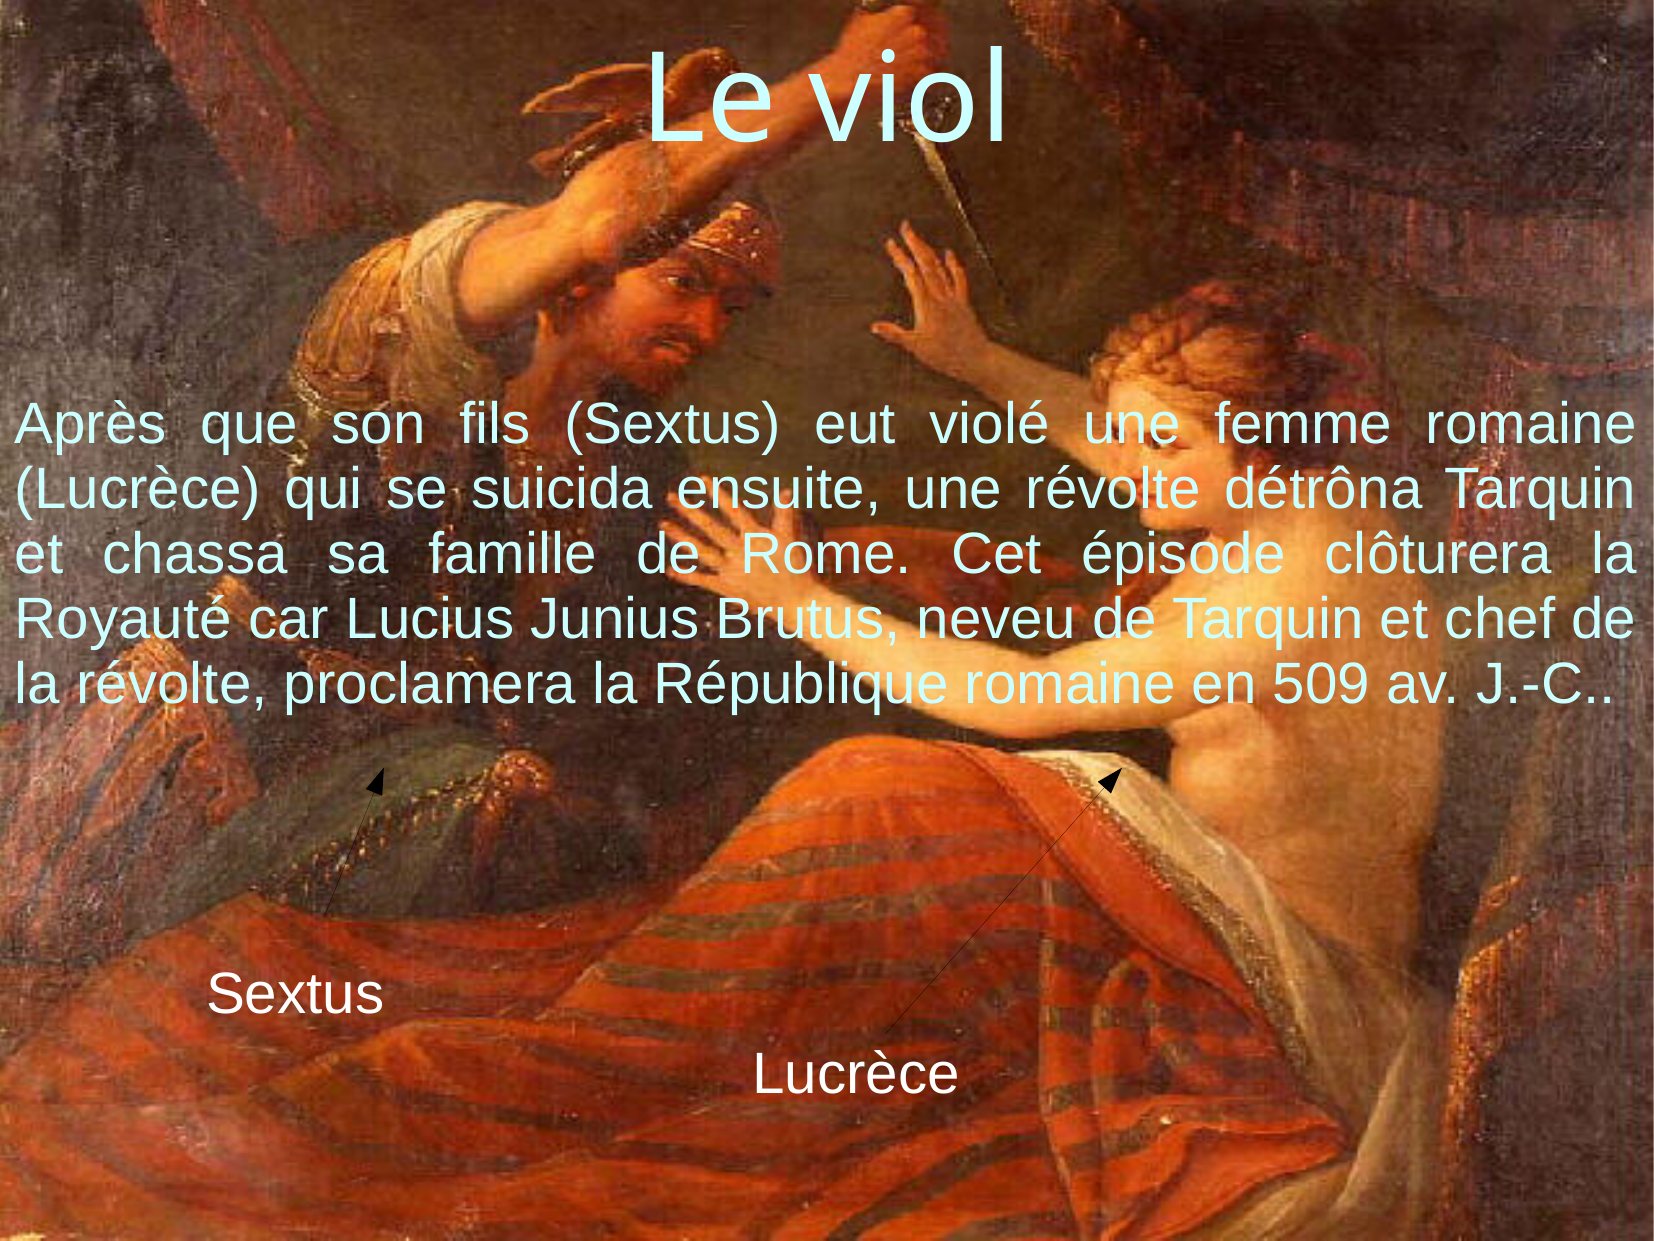

Le viol
Après que son fils (Sextus) eut violé une femme romaine (Lucrèce) qui se suicida ensuite, une révolte détrôna Tarquin et chassa sa famille de Rome. Cet épisode clôturera la Royauté car Lucius Junius Brutus, neveu de Tarquin et chef de la révolte, proclamera la République romaine en 509 av. J.-C..
Sextus
Lucrèce